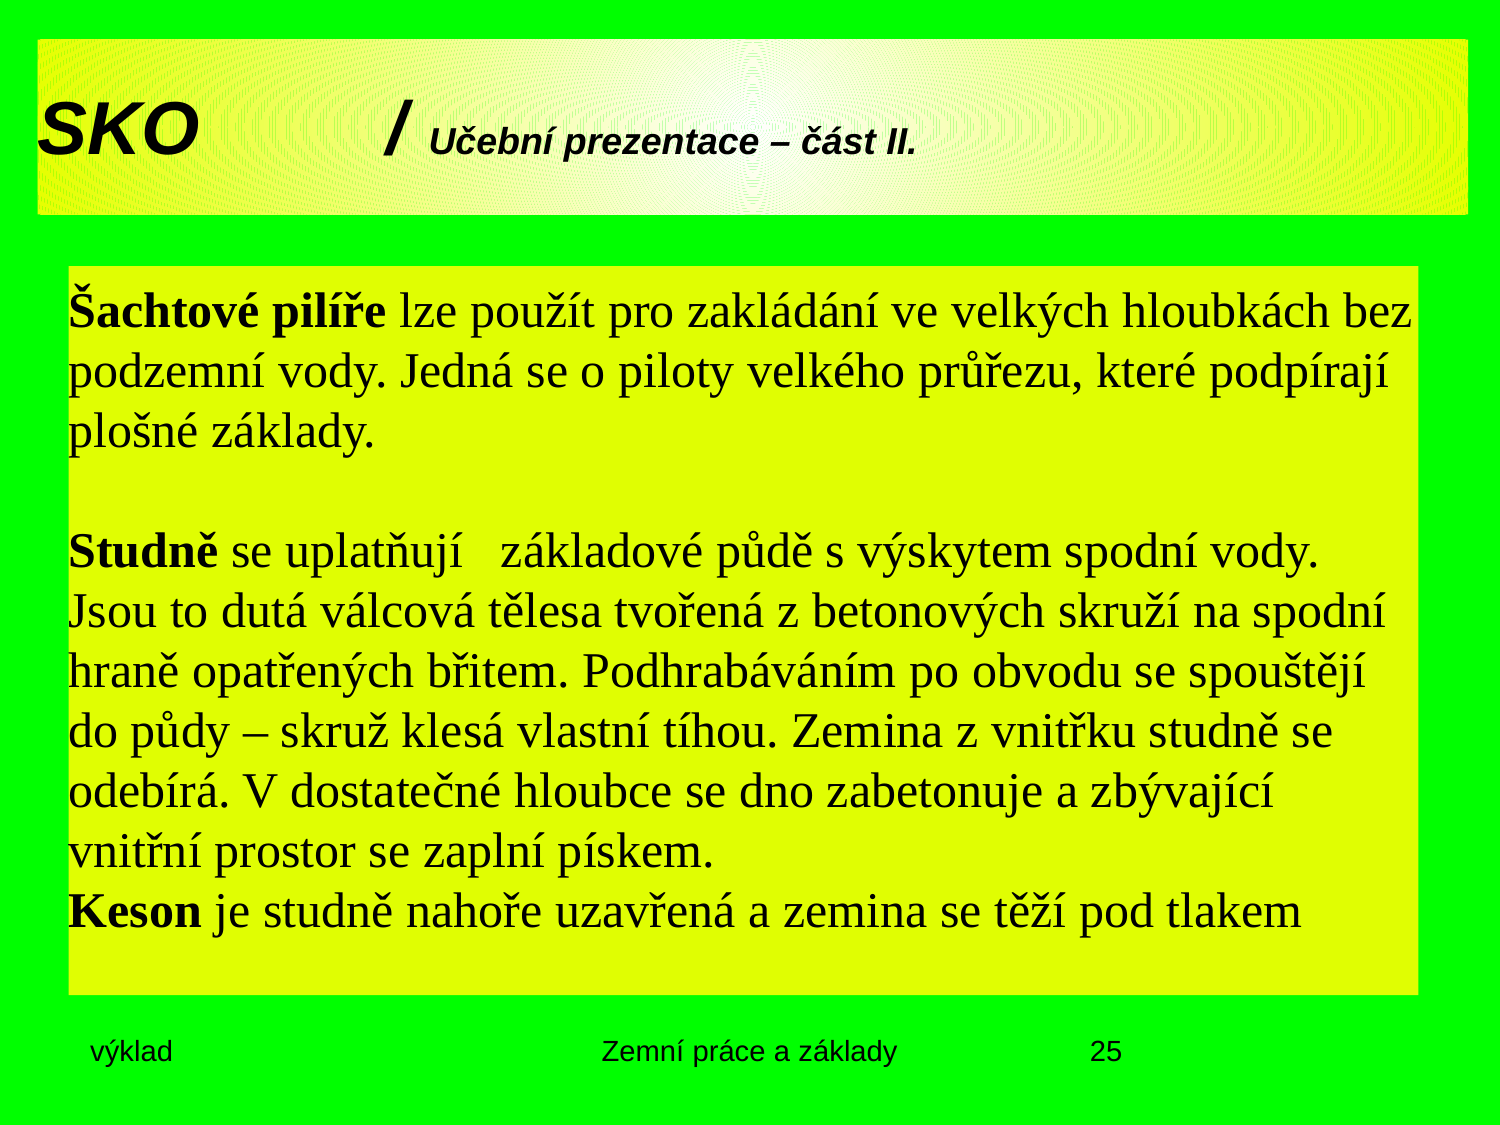

SKO / Učební prezentace – část II.
Šachtové pilíře lze použít pro zakládání ve velkých hloubkách bez podzemní vody. Jedná se o piloty velkého průřezu, které podpírají plošné základy.
Studně se uplatňují základové půdě s výskytem spodní vody. Jsou to dutá válcová tělesa tvořená z betonových skruží na spodní hraně opatřených břitem. Podhrabáváním po obvodu se spouštějí do půdy – skruž klesá vlastní tíhou. Zemina z vnitřku studně se odebírá. V dostatečné hloubce se dno zabetonuje a zbývající vnitřní prostor se zaplní pískem.
Keson je studně nahoře uzavřená a zemina se těží pod tlakem
výklad
Zemní práce a základy